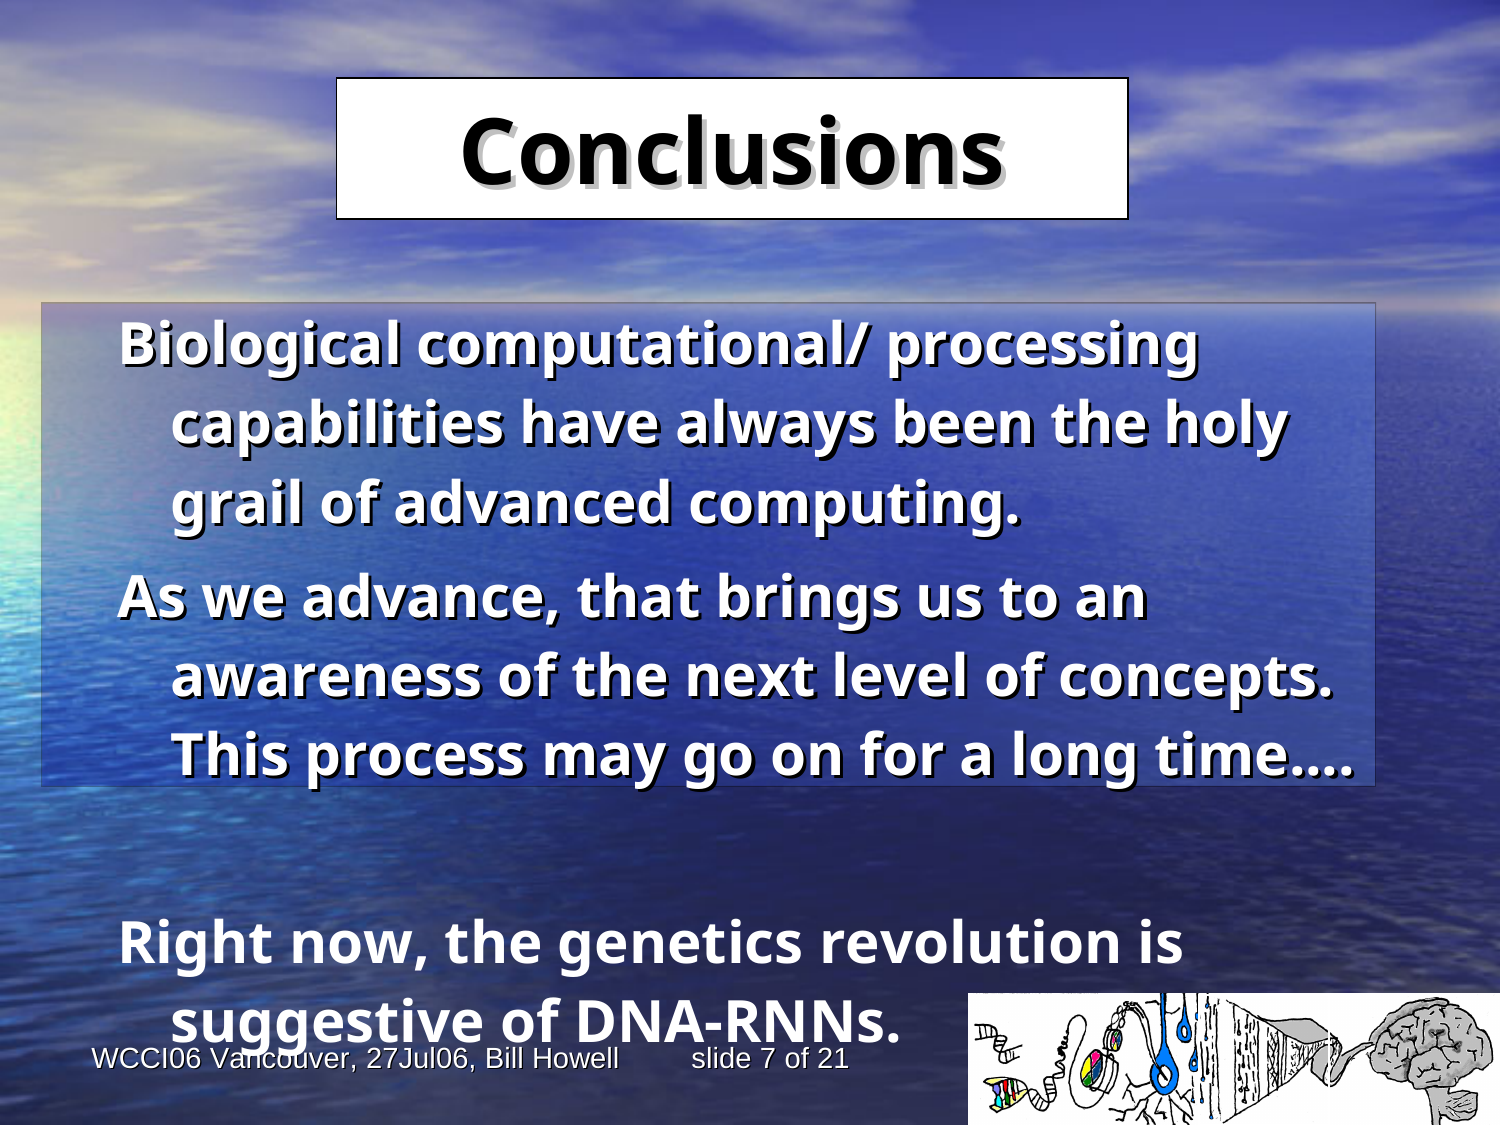

# Conclusions
Biological computational/ processing capabilities have always been the holy grail of advanced computing.
As we advance, that brings us to an awareness of the next level of concepts. This process may go on for a long time....
Right now, the genetics revolution is suggestive of DNA-RNNs.